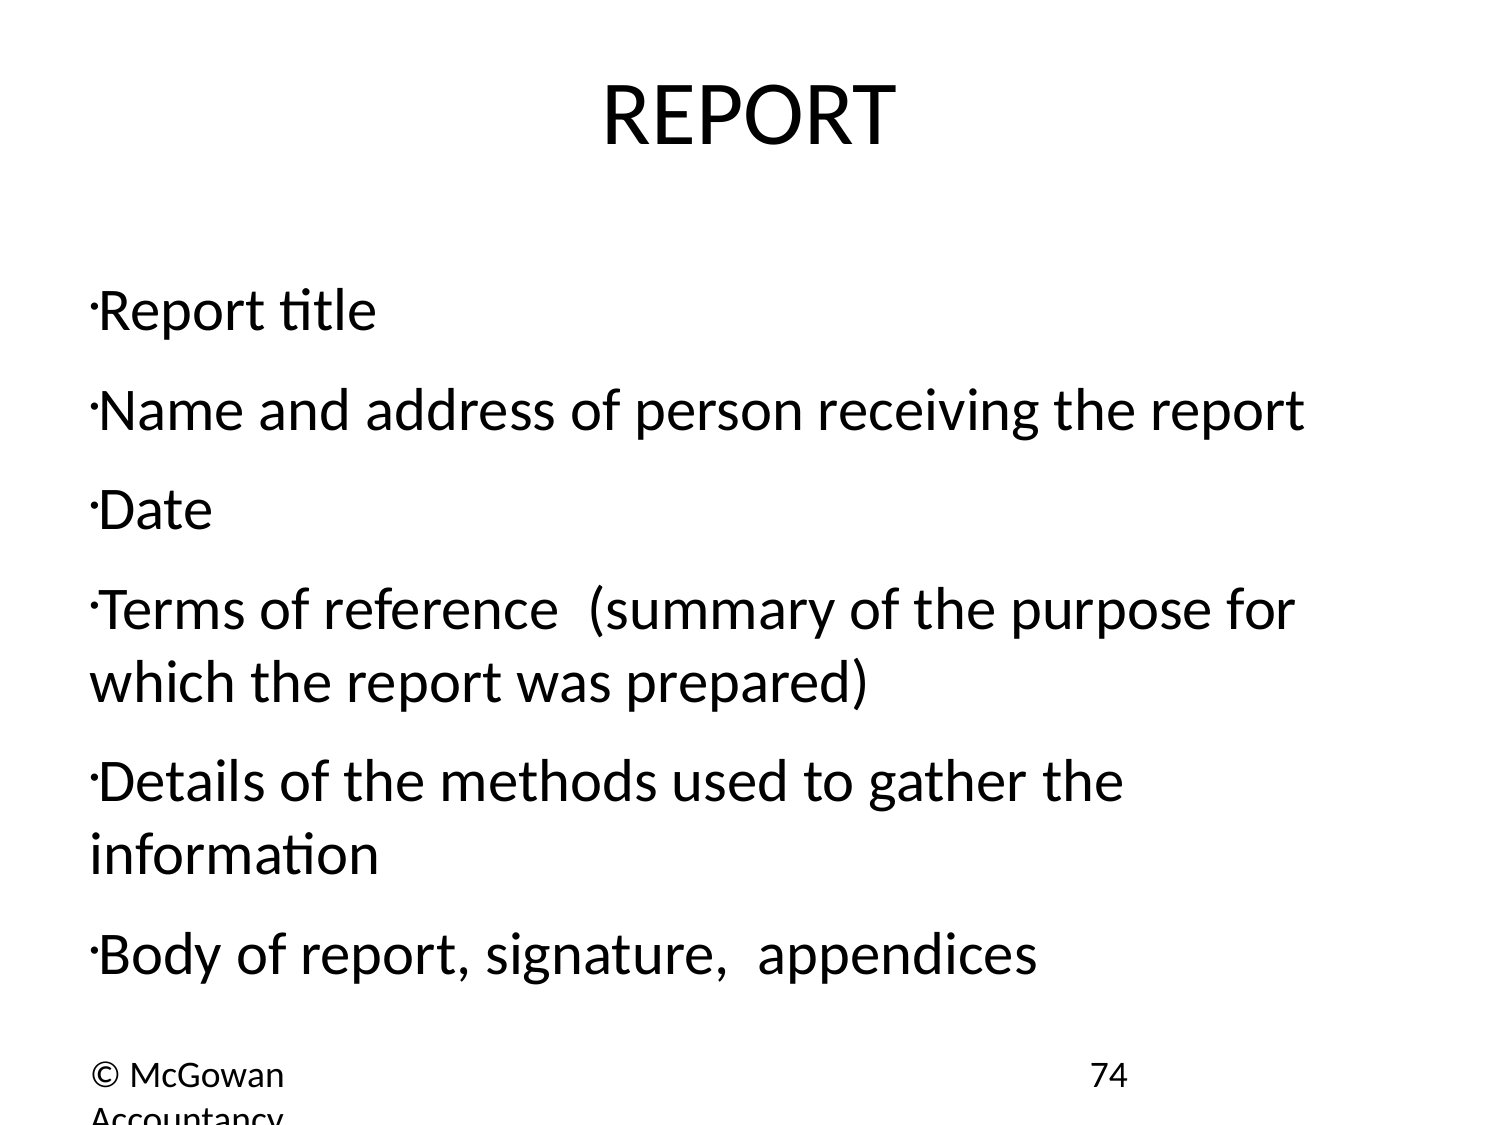

# REPORT
Report title
Name and address of person receiving the report
Date
Terms of reference (summary of the purpose for which the report was prepared)
Details of the methods used to gather the information
Body of report, signature, appendices
© McGowan Accountancy Services
74